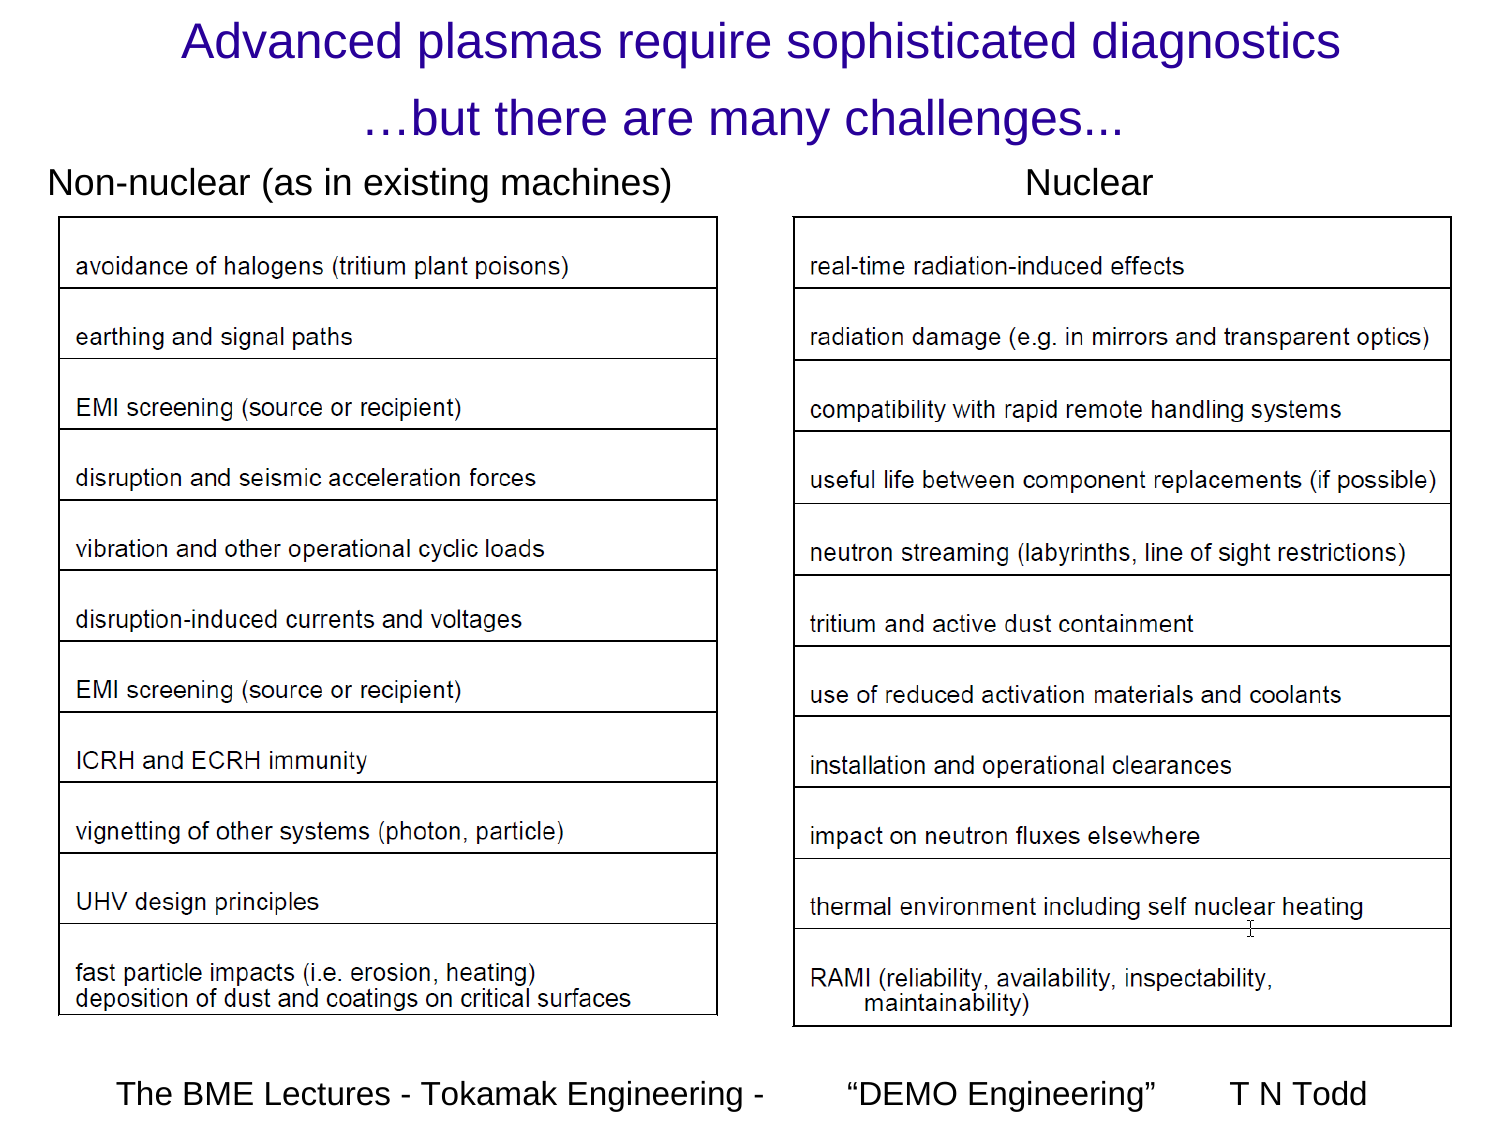

# Advanced plasmas require sophisticated diagnostics …but there are many challenges...
Non-nuclear (as in existing machines)		 Nuclear